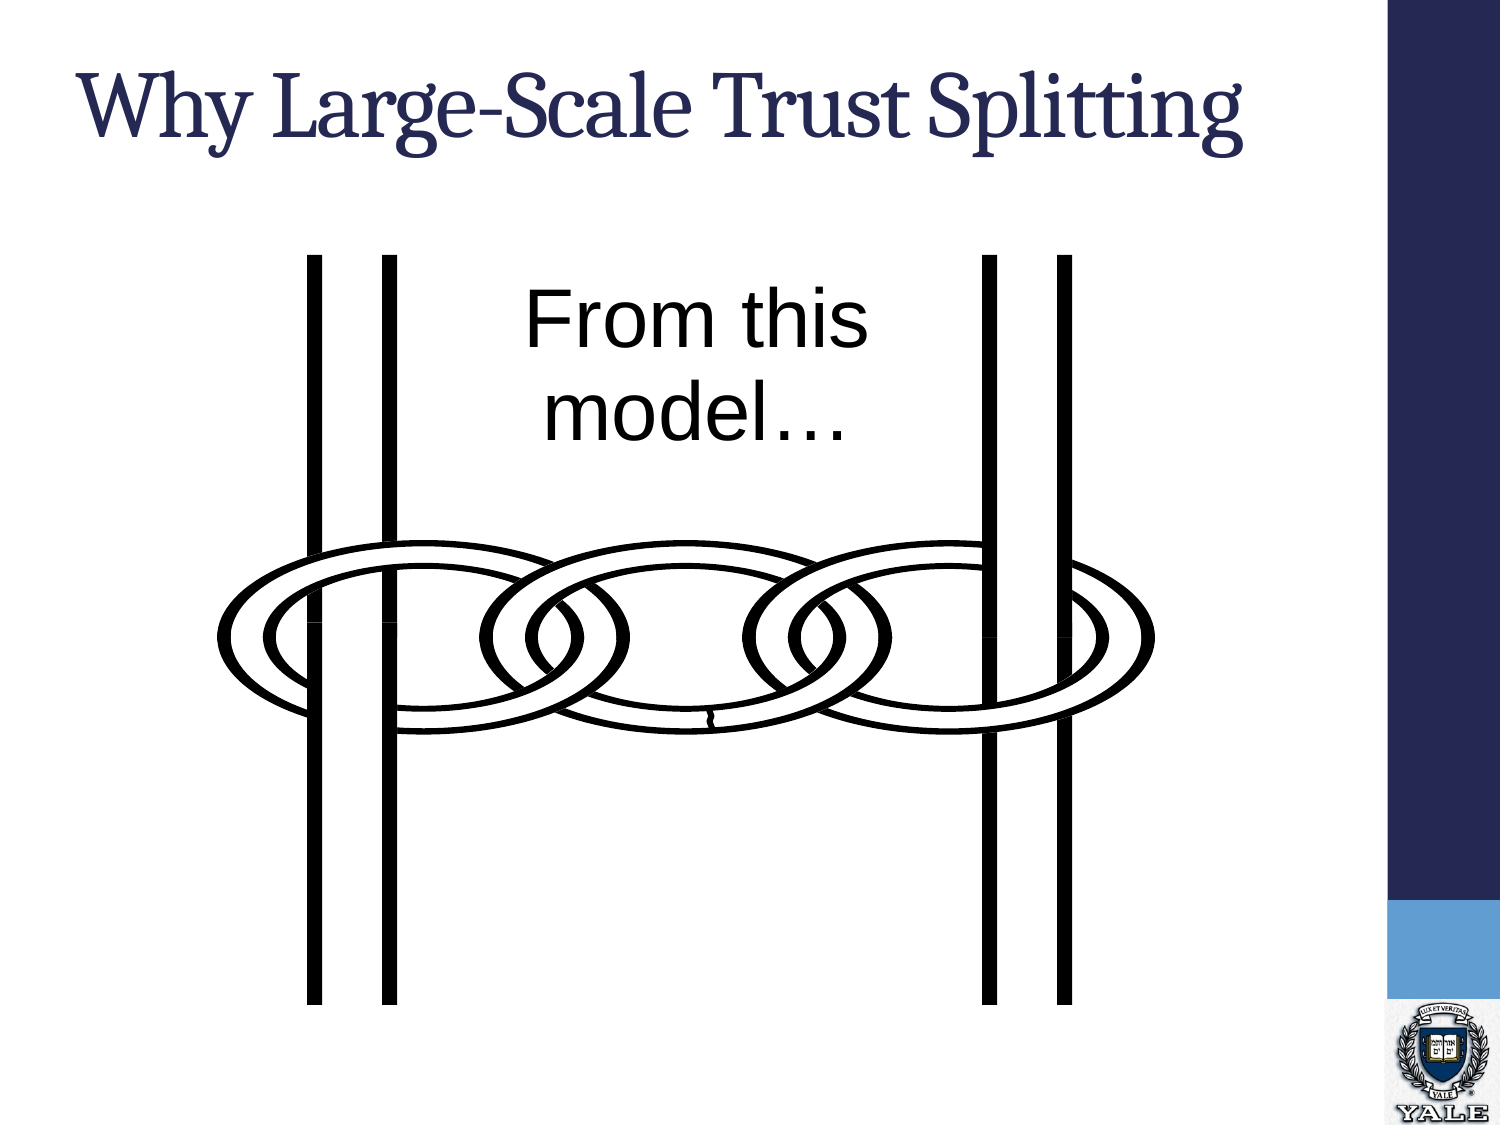

# Why Large-Scale Trust Splitting
From this
model…